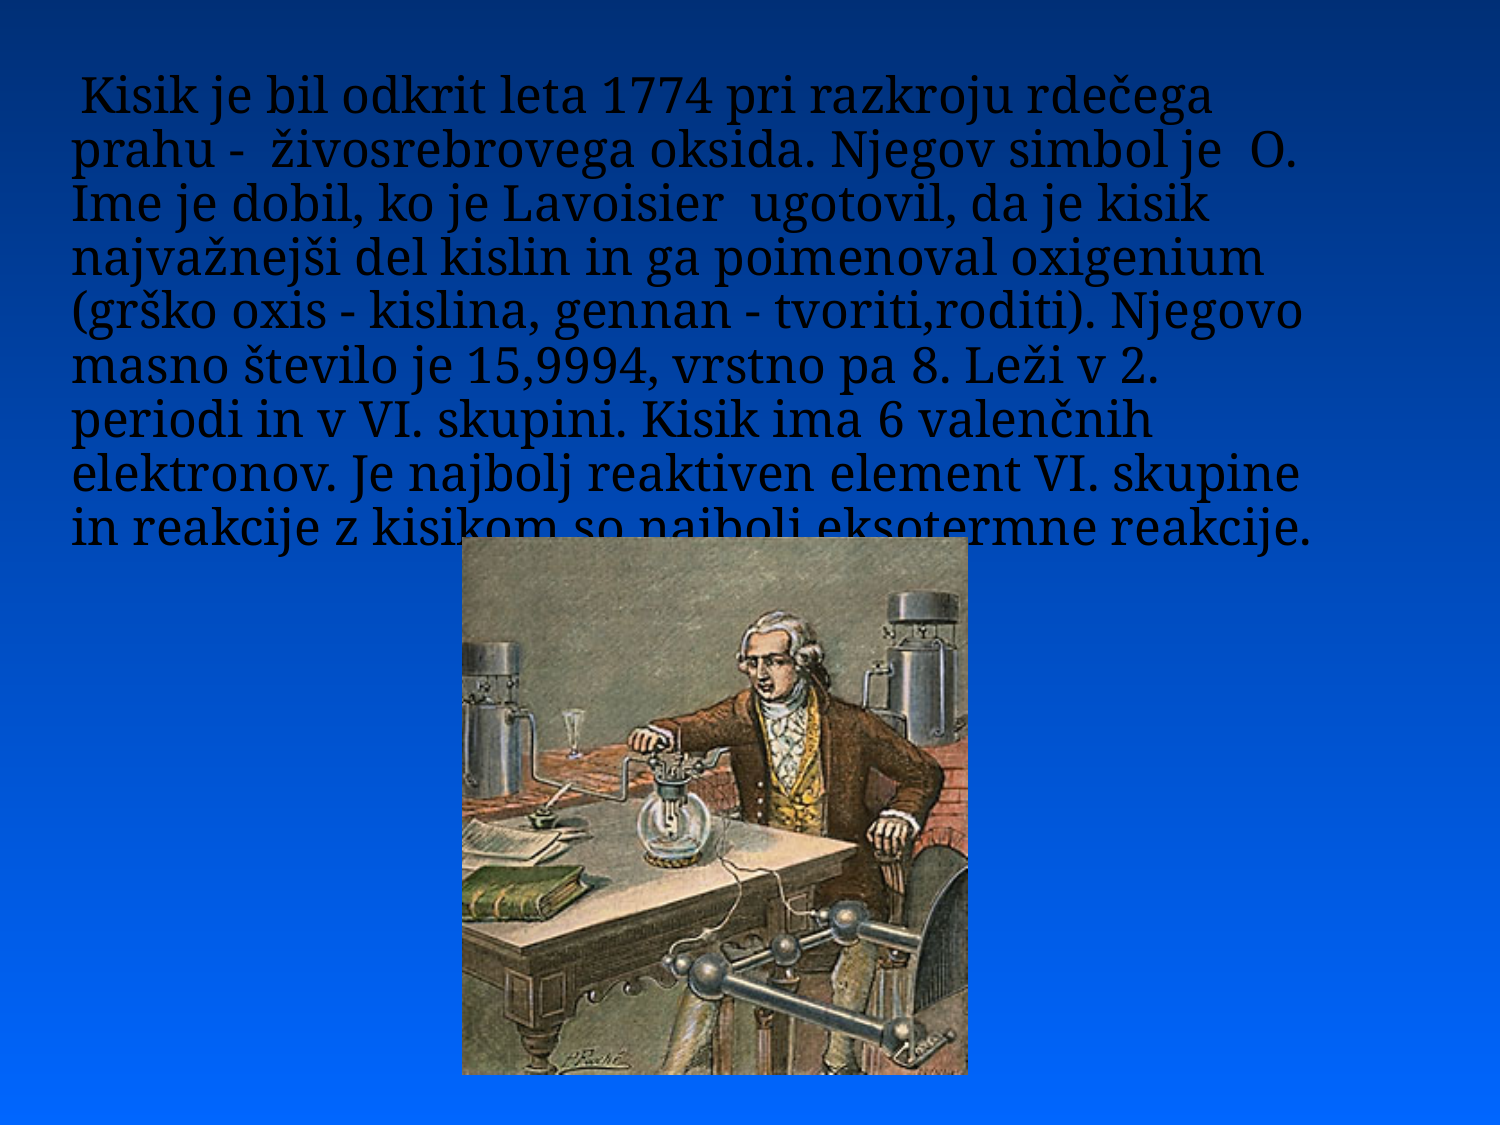

# Kisik je bil odkrit leta 1774 pri razkroju rdečega prahu - živosrebrovega oksida. Njegov simbol je O. Ime je dobil, ko je Lavoisier ugotovil, da je kisik najvažnejši del kislin in ga poimenoval oxigenium (grško oxis - kislina, gennan - tvoriti,roditi). Njegovo masno število je 15,9994, vrstno pa 8. Leži v 2. periodi in v VI. skupini. Kisik ima 6 valenčnih elektronov. Je najbolj reaktiven element VI. skupine in reakcije z kisikom so najbolj eksotermne reakcije.